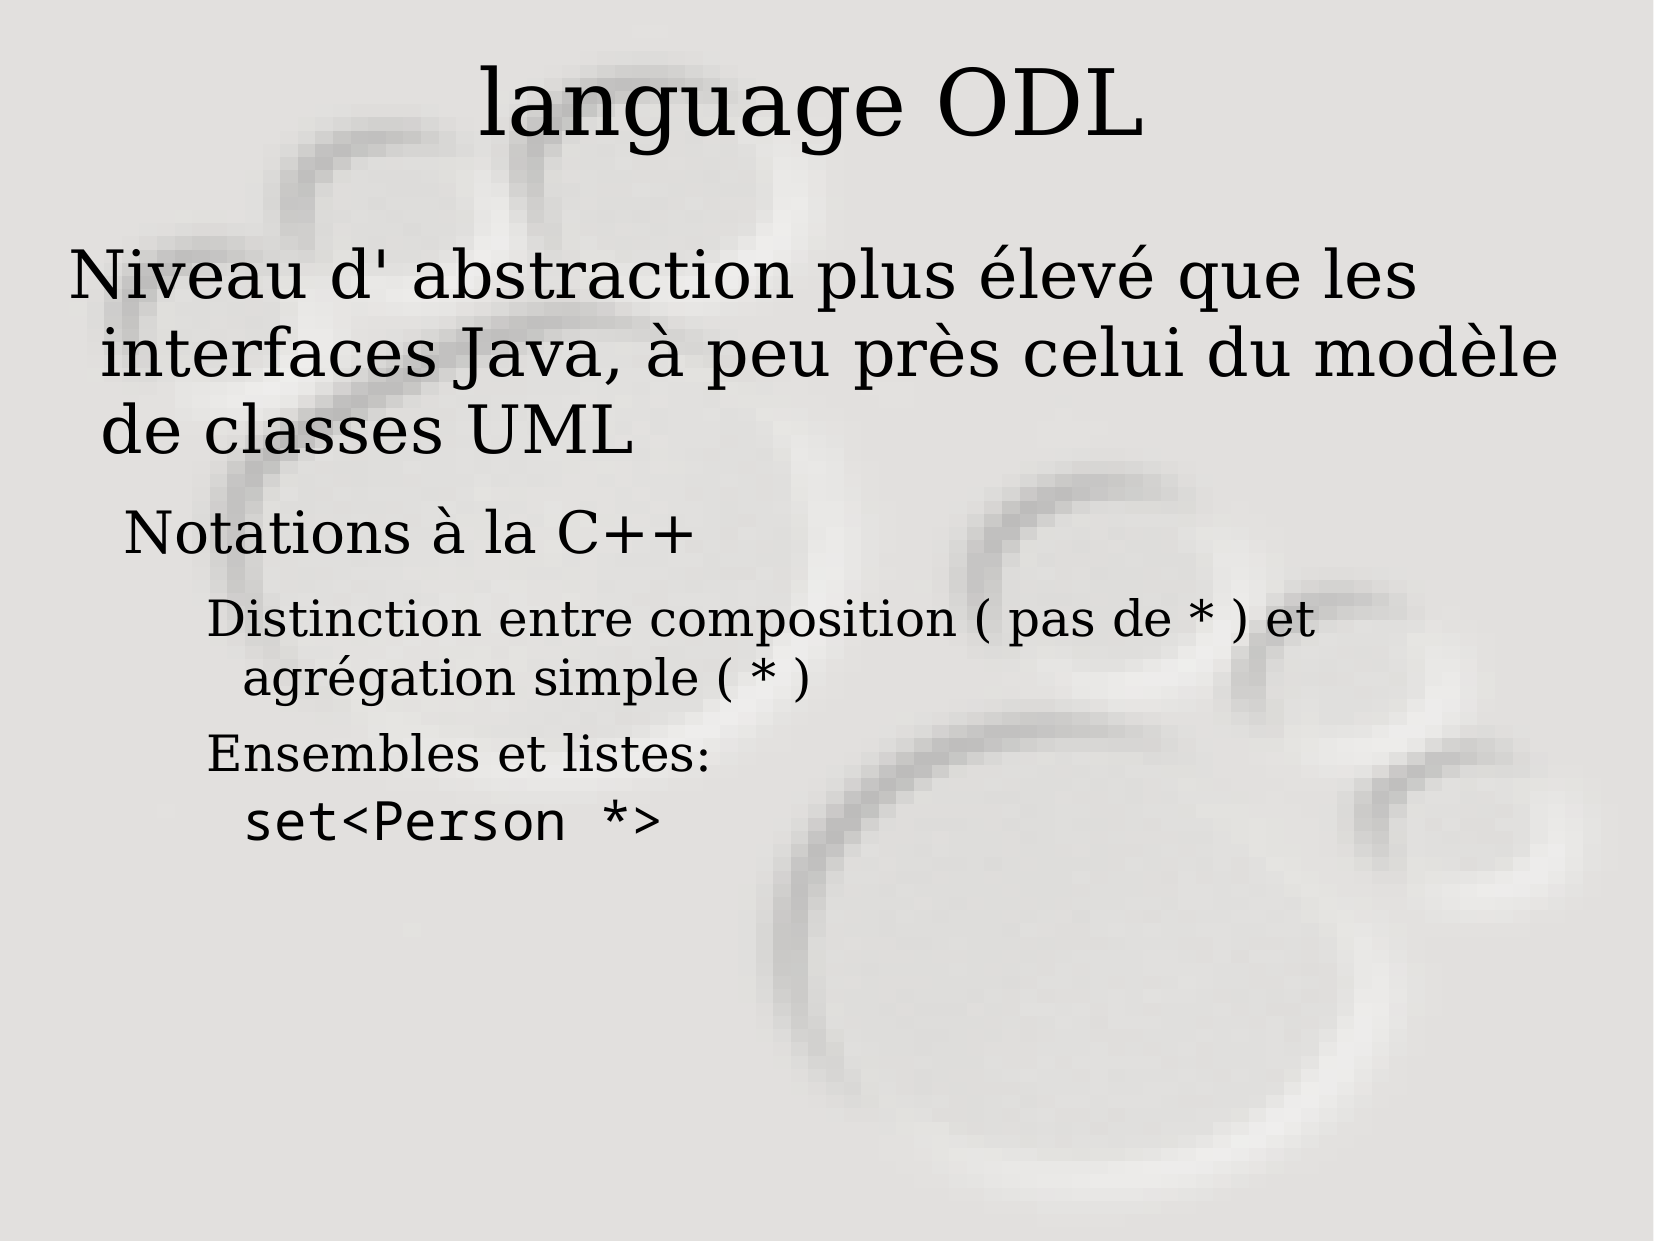

# language ODL
 Niveau d' abstraction plus élevé que les interfaces Java, à peu près celui du modèle de classes UML
Notations à la C++
Distinction entre composition ( pas de * ) et agrégation simple ( * )
Ensembles et listes:
set<Person *>